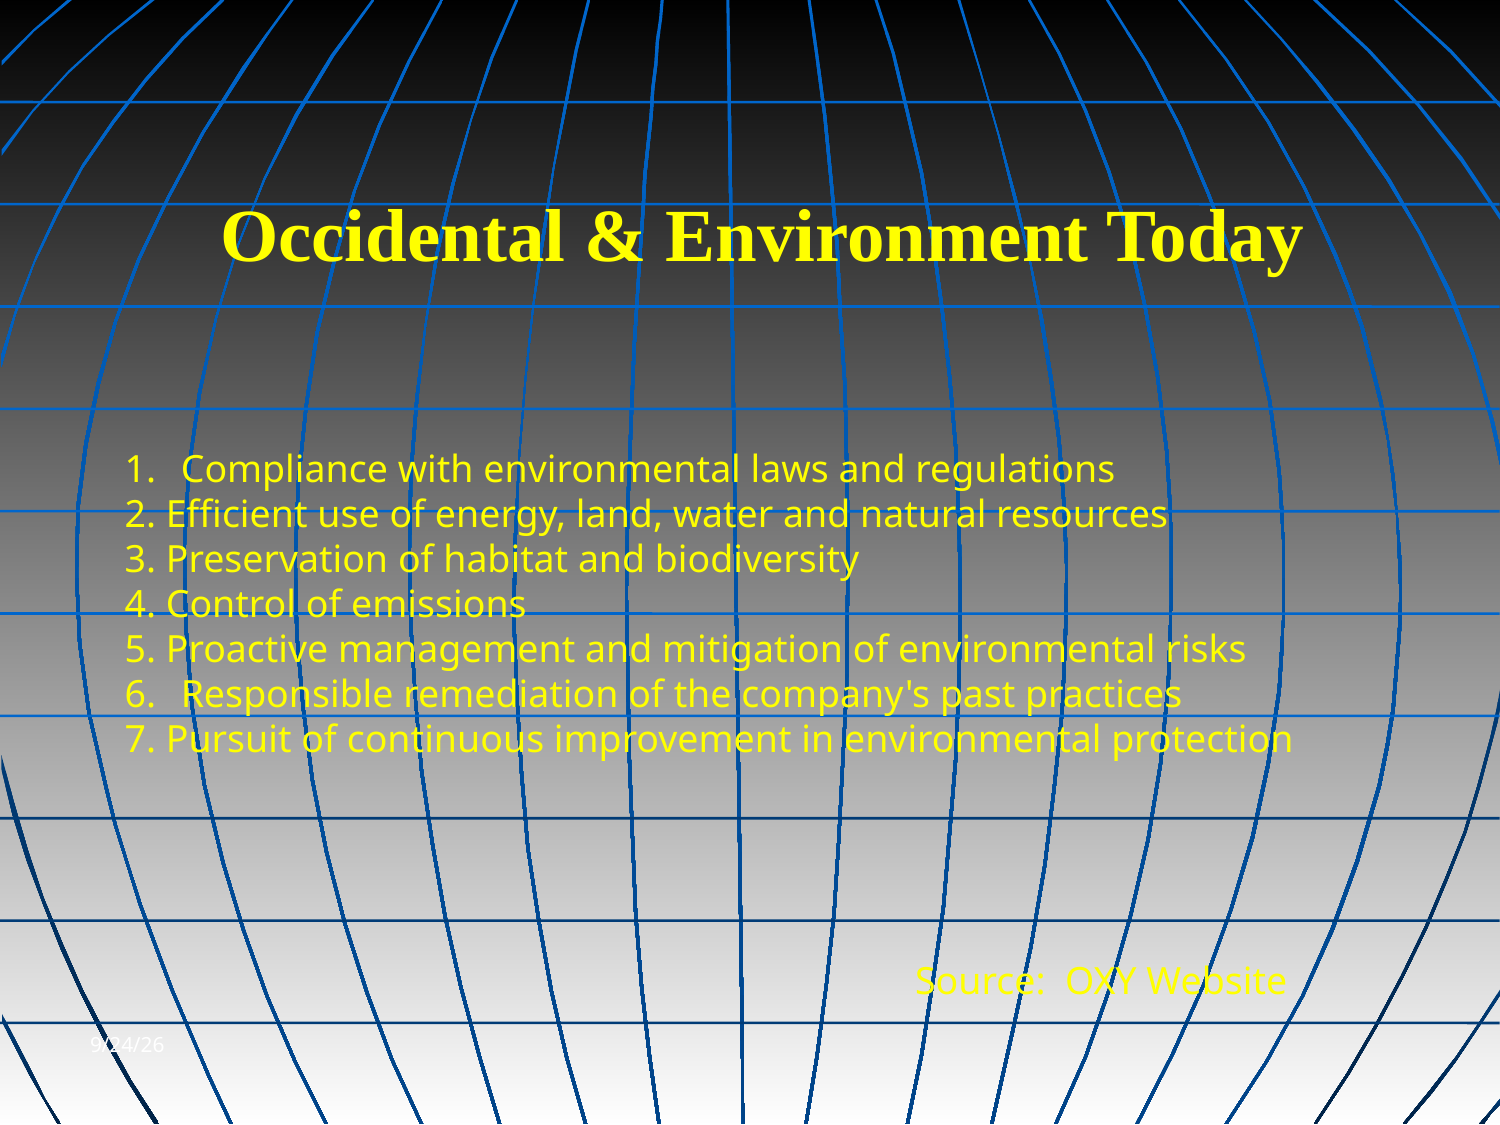

# Occidental & Environment Today
Compliance with environmental laws and regulations
2. Efficient use of energy, land, water and natural resources
3. Preservation of habitat and biodiversity
4. Control of emissions
5. Proactive management and mitigation of environmental risks
Responsible remediation of the company's past practices
7. Pursuit of continuous improvement in environmental protection
Source: OXY Website